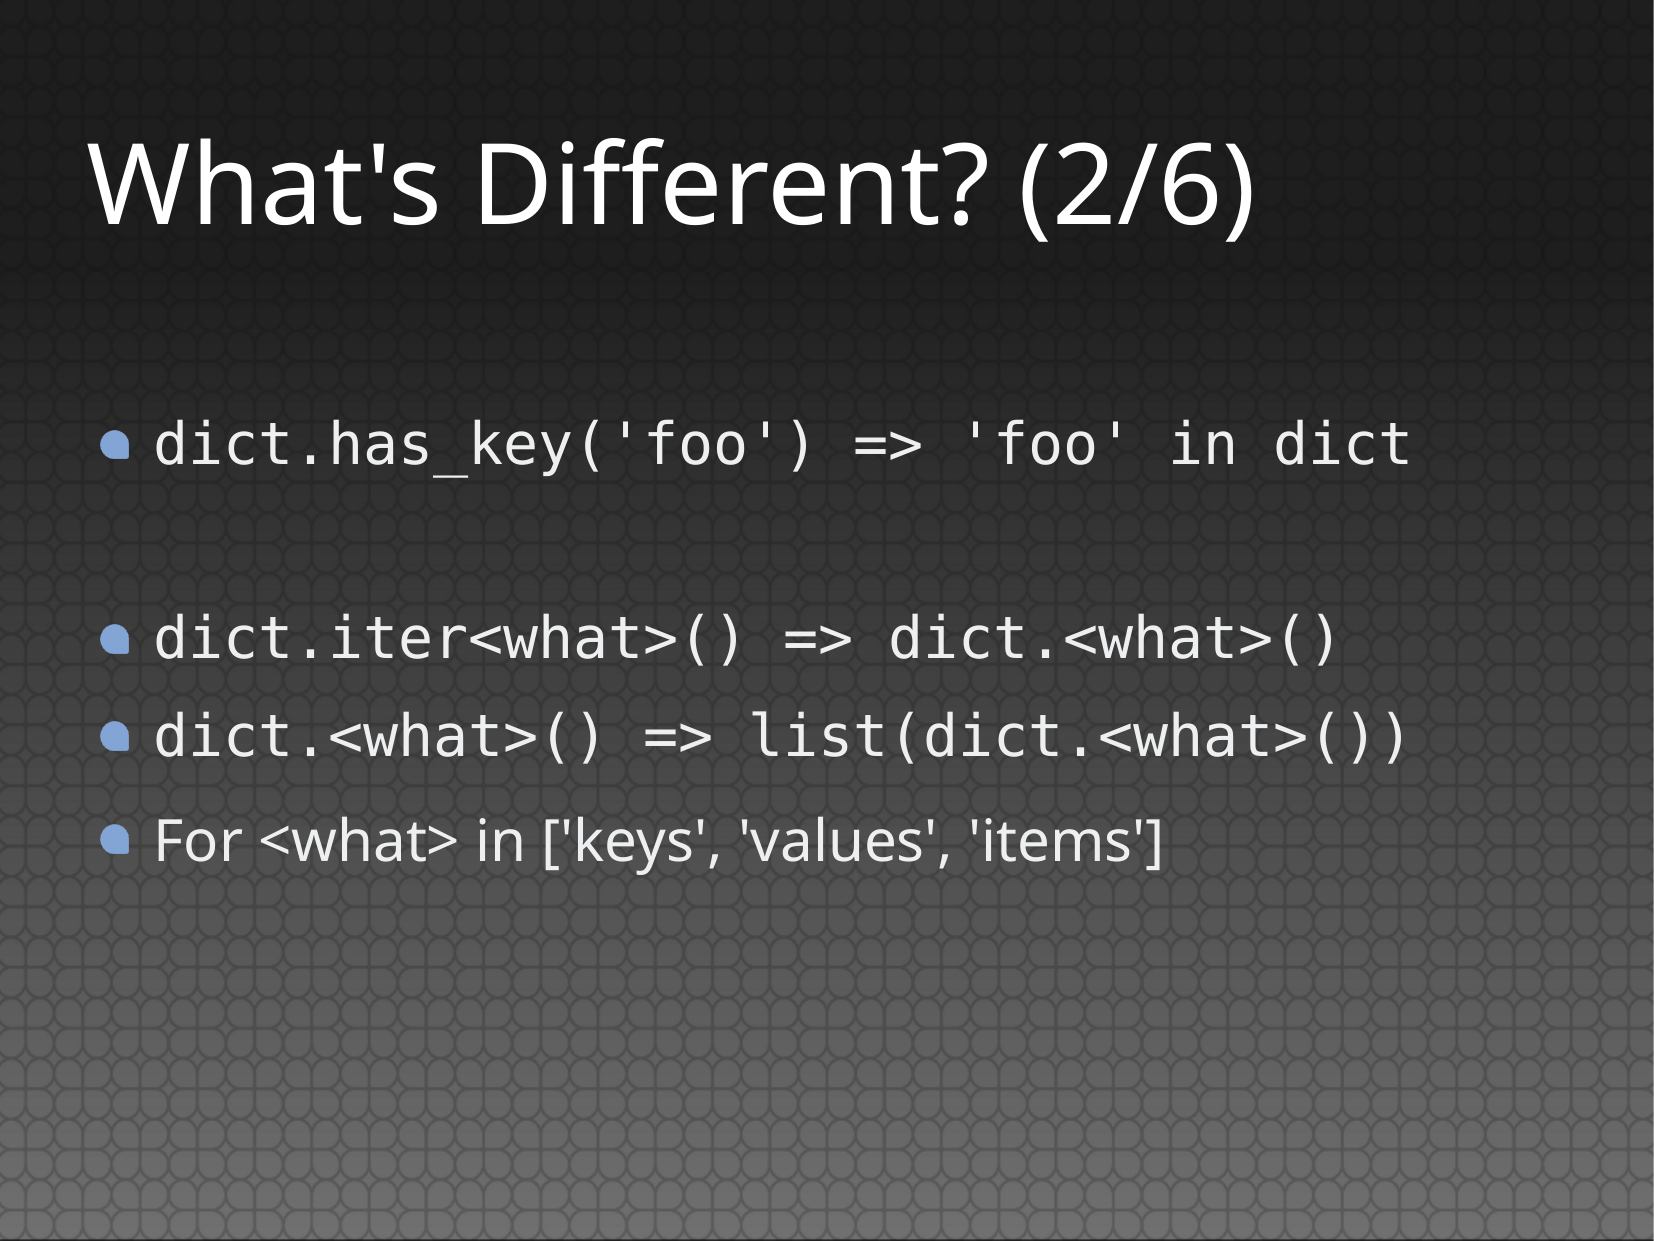

# What's Different? (2/6)
dict.has_key('foo') => 'foo' in dict
dict.iter<what>() => dict.<what>()
dict.<what>() => list(dict.<what>())
For <what> in ['keys', 'values', 'items']